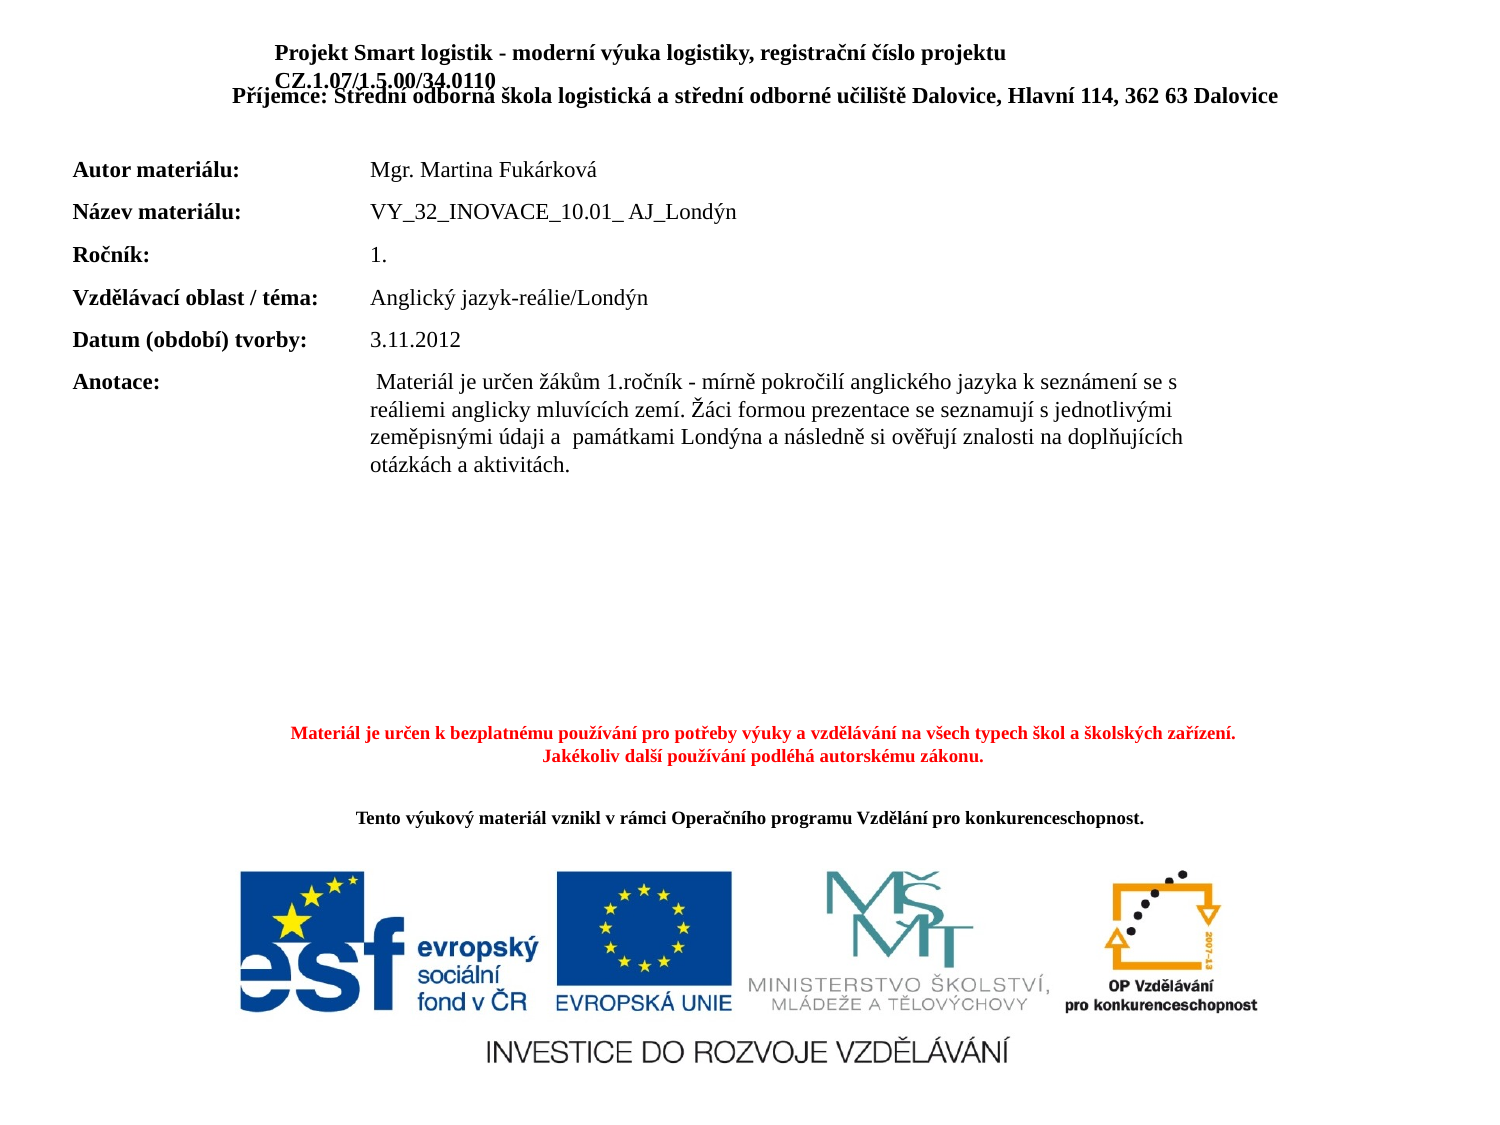

Projekt Smart logistik - moderní výuka logistiky, registrační číslo projektu CZ.1.07/1.5.00/34.0110
Příjemce: Střední odborná škola logistická a střední odborné učiliště Dalovice, Hlavní 114, 362 63 Dalovice
Autor materiálu:
Mgr. Martina Fukárková
Název materiálu:
VY_32_INOVACE_10.01_ AJ_Londýn
Ročník:
1.
Vzdělávací oblast / téma:
Anglický jazyk-reálie/Londýn
Datum (období) tvorby:
3.11.2012
Anotace:
 Materiál je určen žákům 1.ročník - mírně pokročilí anglického jazyka k seznámení se s reáliemi anglicky mluvících zemí. Žáci formou prezentace se seznamují s jednotlivými zeměpisnými údaji a památkami Londýna a následně si ověřují znalosti na doplňujících otázkách a aktivitách.
Materiál je určen k bezplatnému používání pro potřeby výuky a vzdělávání na všech typech škol a školských zařízení.
Jakékoliv další používání podléhá autorskému zákonu.
Tento výukový materiál vznikl v rámci Operačního programu Vzdělání pro konkurenceschopnost.